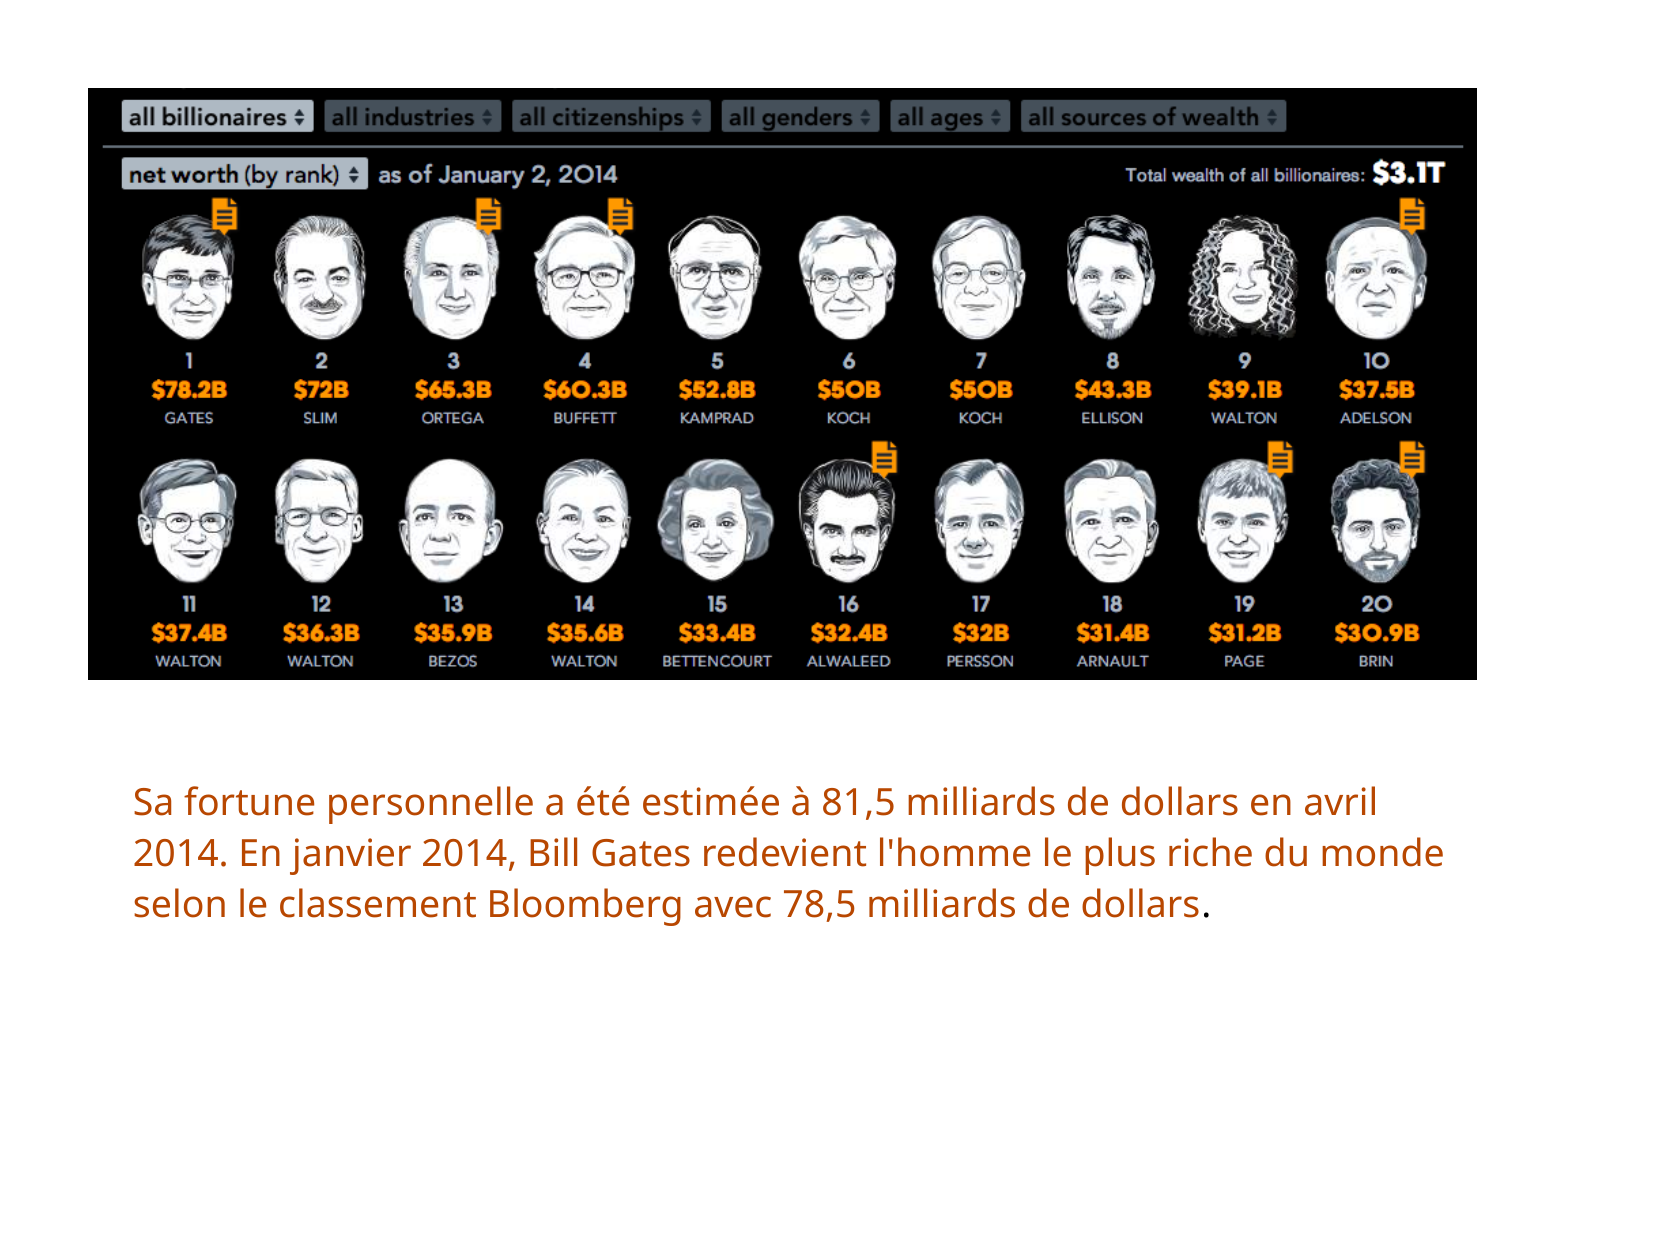

Sa fortune personnelle a été estimée à 81,5 milliards de dollars en avril 2014. En janvier 2014, Bill Gates redevient l'homme le plus riche du monde selon le classement Bloomberg avec 78,5 milliards de dollars.